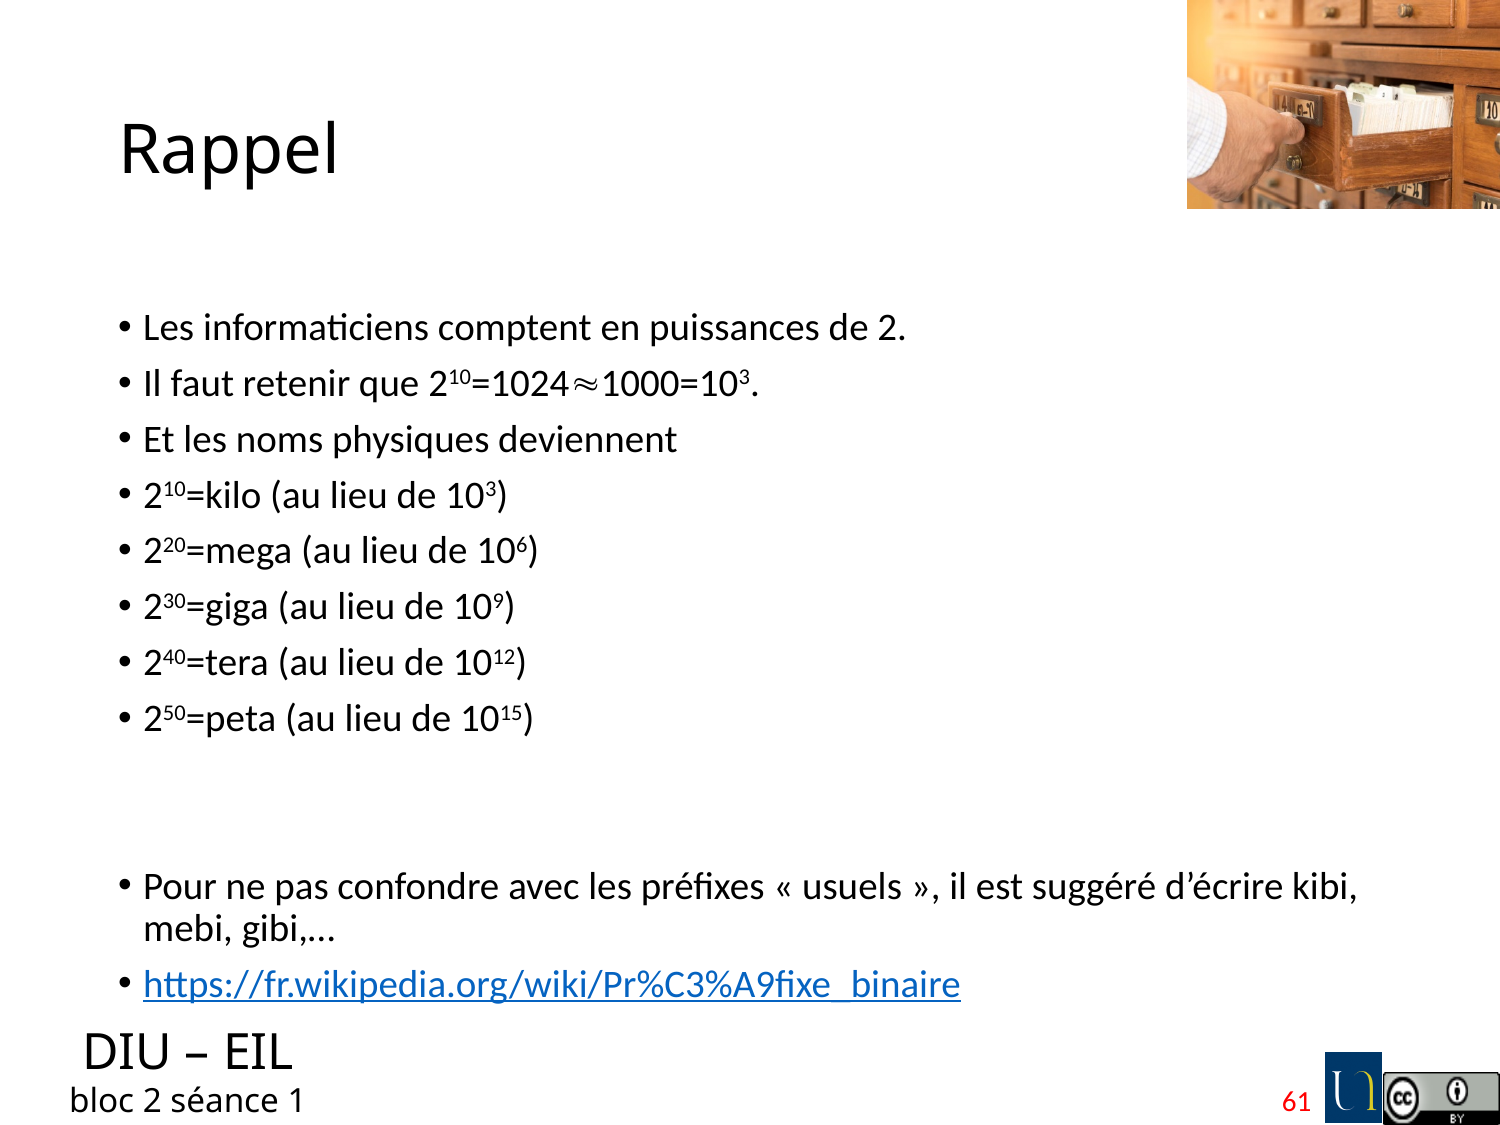

# Rappel
Les informaticiens comptent en puissances de 2.
Il faut retenir que 210=10241000=103.
Et les noms physiques deviennent
210=kilo (au lieu de 103)
220=mega (au lieu de 106)
230=giga (au lieu de 109)
240=tera (au lieu de 1012)
250=peta (au lieu de 1015)
Pour ne pas confondre avec les préfixes « usuels », il est suggéré d’écrire kibi, mebi, gibi,…
https://fr.wikipedia.org/wiki/Pr%C3%A9fixe_binaire